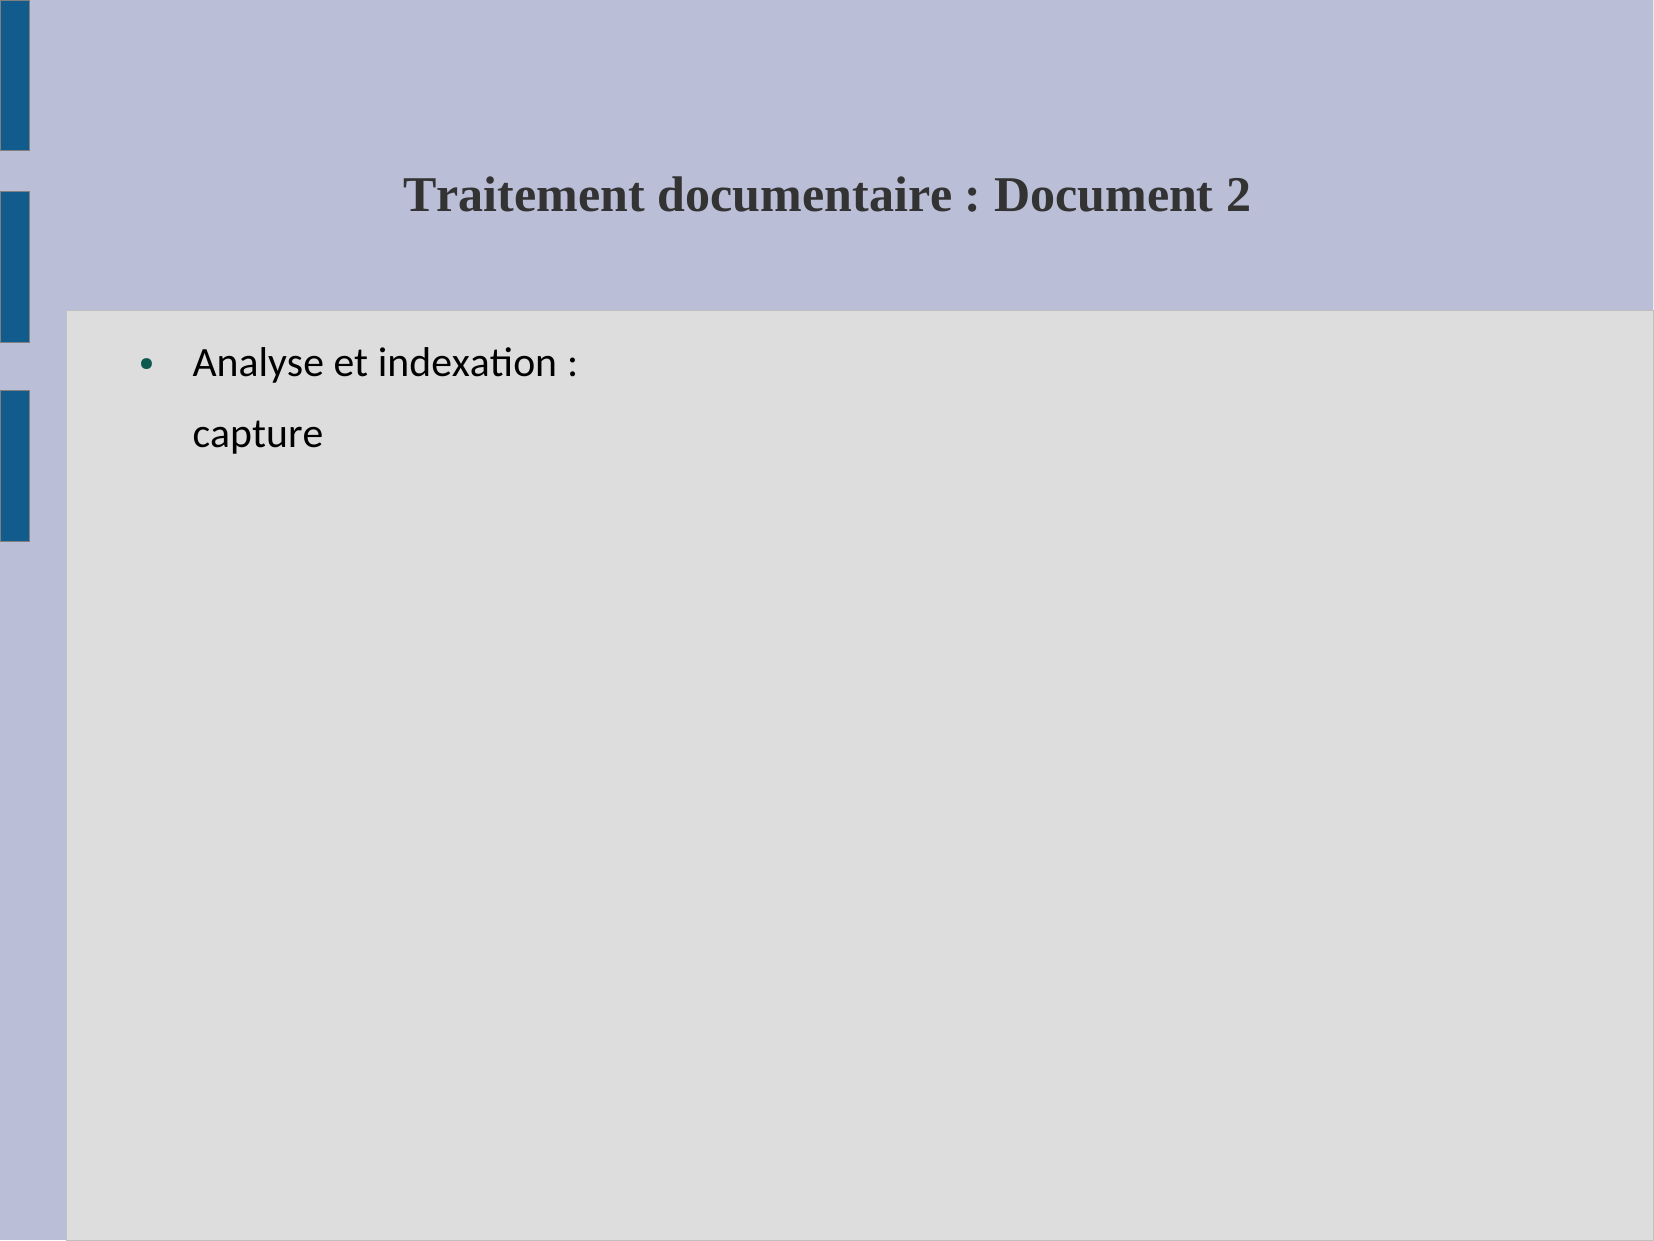

# Traitement documentaire : Document 2
Analyse et indexation :
capture